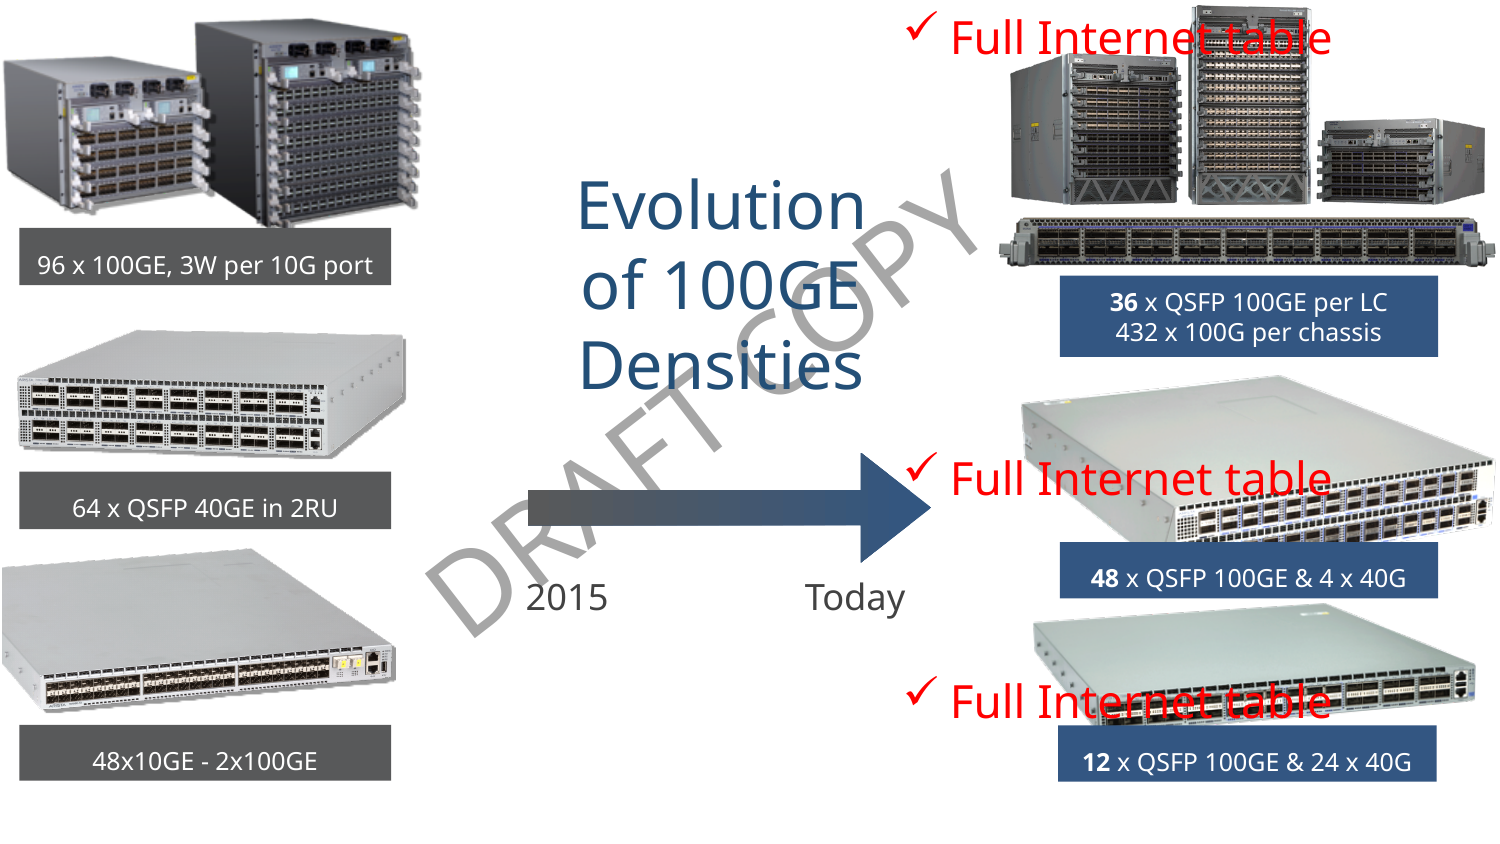

Full Internet table
# Evolution of 100GE Densities
96 x 100GE, 3W per 10G port
36 x QSFP 100GE per LC
432 x 100G per chassis
Full Internet table
64 x QSFP 40GE in 2RU
48 x QSFP 100GE & 4 x 40G
2015
Today
Full Internet table
48x10GE - 2x100GE
12 x QSFP 100GE & 24 x 40G